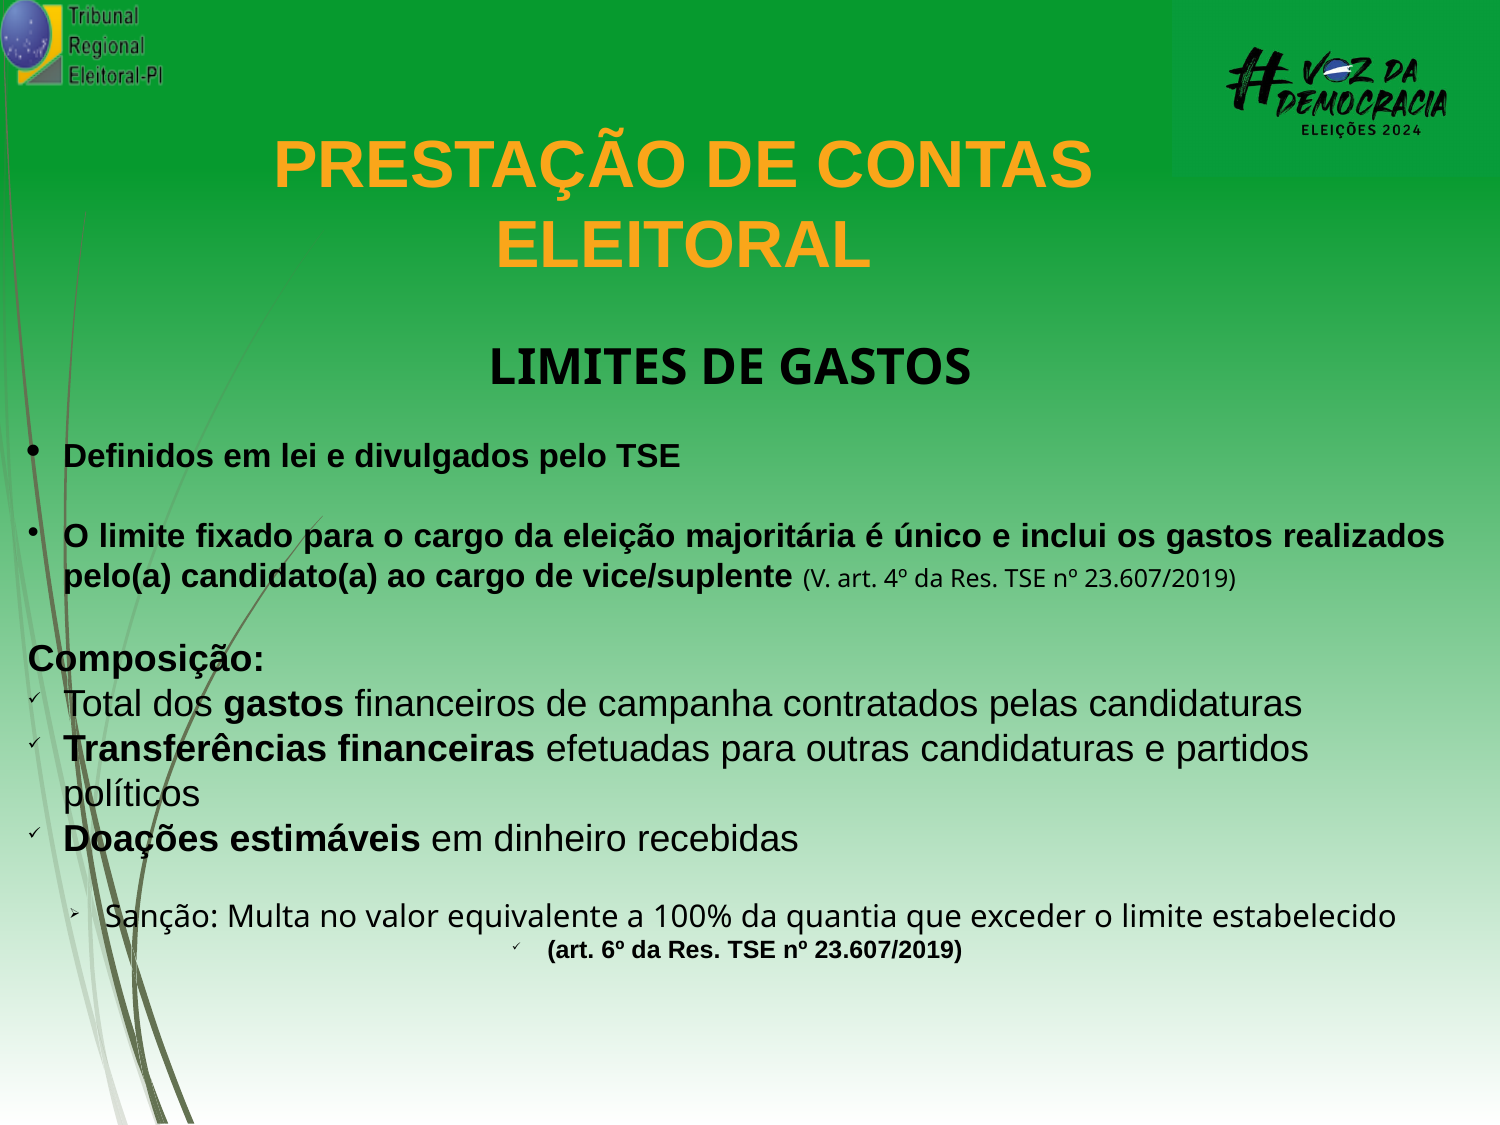

PRESTAÇÃO DE CONTAS
ELEITORAL
LIMITES DE GASTOS
Definidos em lei e divulgados pelo TSE
O limite fixado para o cargo da eleição majoritária é único e inclui os gastos realizados pelo(a) candidato(a) ao cargo de vice/suplente (V. art. 4º da Res. TSE nº 23.607/2019)
Composição:
Total dos gastos financeiros de campanha contratados pelas candidaturas
Transferências financeiras efetuadas para outras candidaturas e partidos políticos
Doações estimáveis em dinheiro recebidas
Sanção: Multa no valor equivalente a 100% da quantia que exceder o limite estabelecido
(art. 6º da Res. TSE nº 23.607/2019)